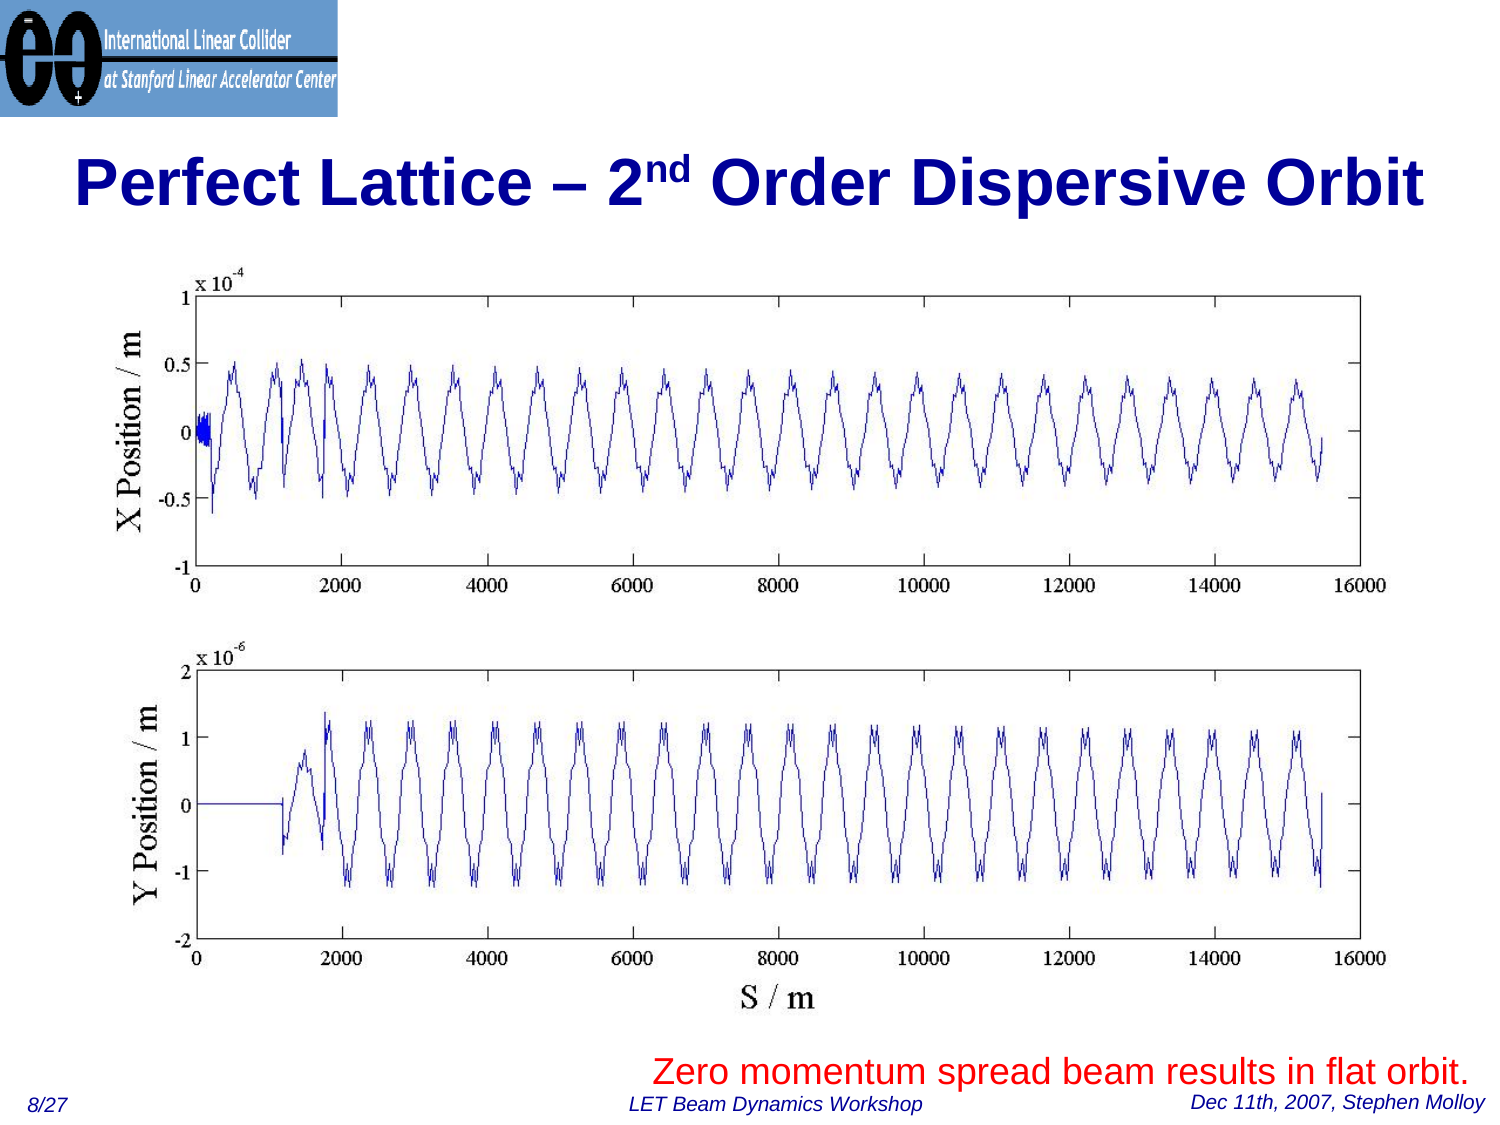

# Perfect Lattice – 2nd Order Dispersive Orbit
Zero momentum spread beam results in flat orbit.